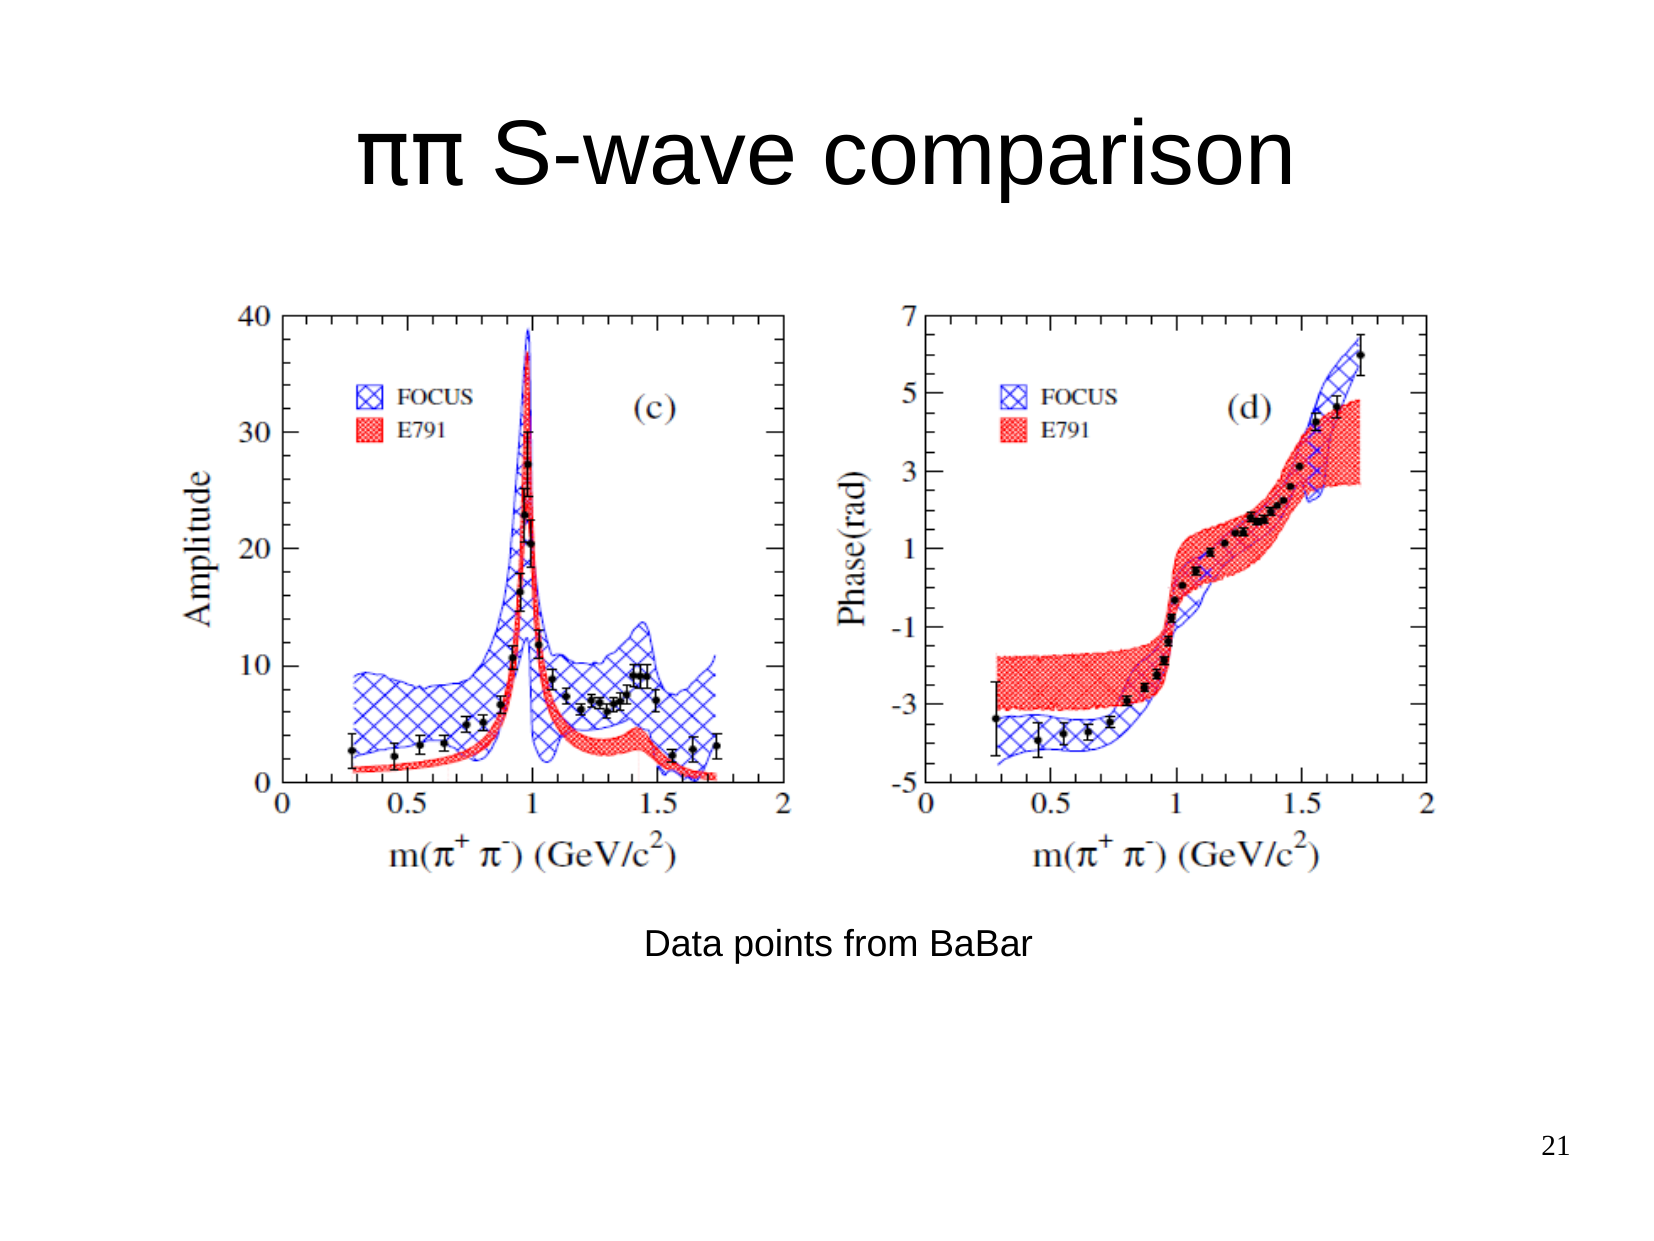

# ππ S-wave comparison
Data points from BaBar
21